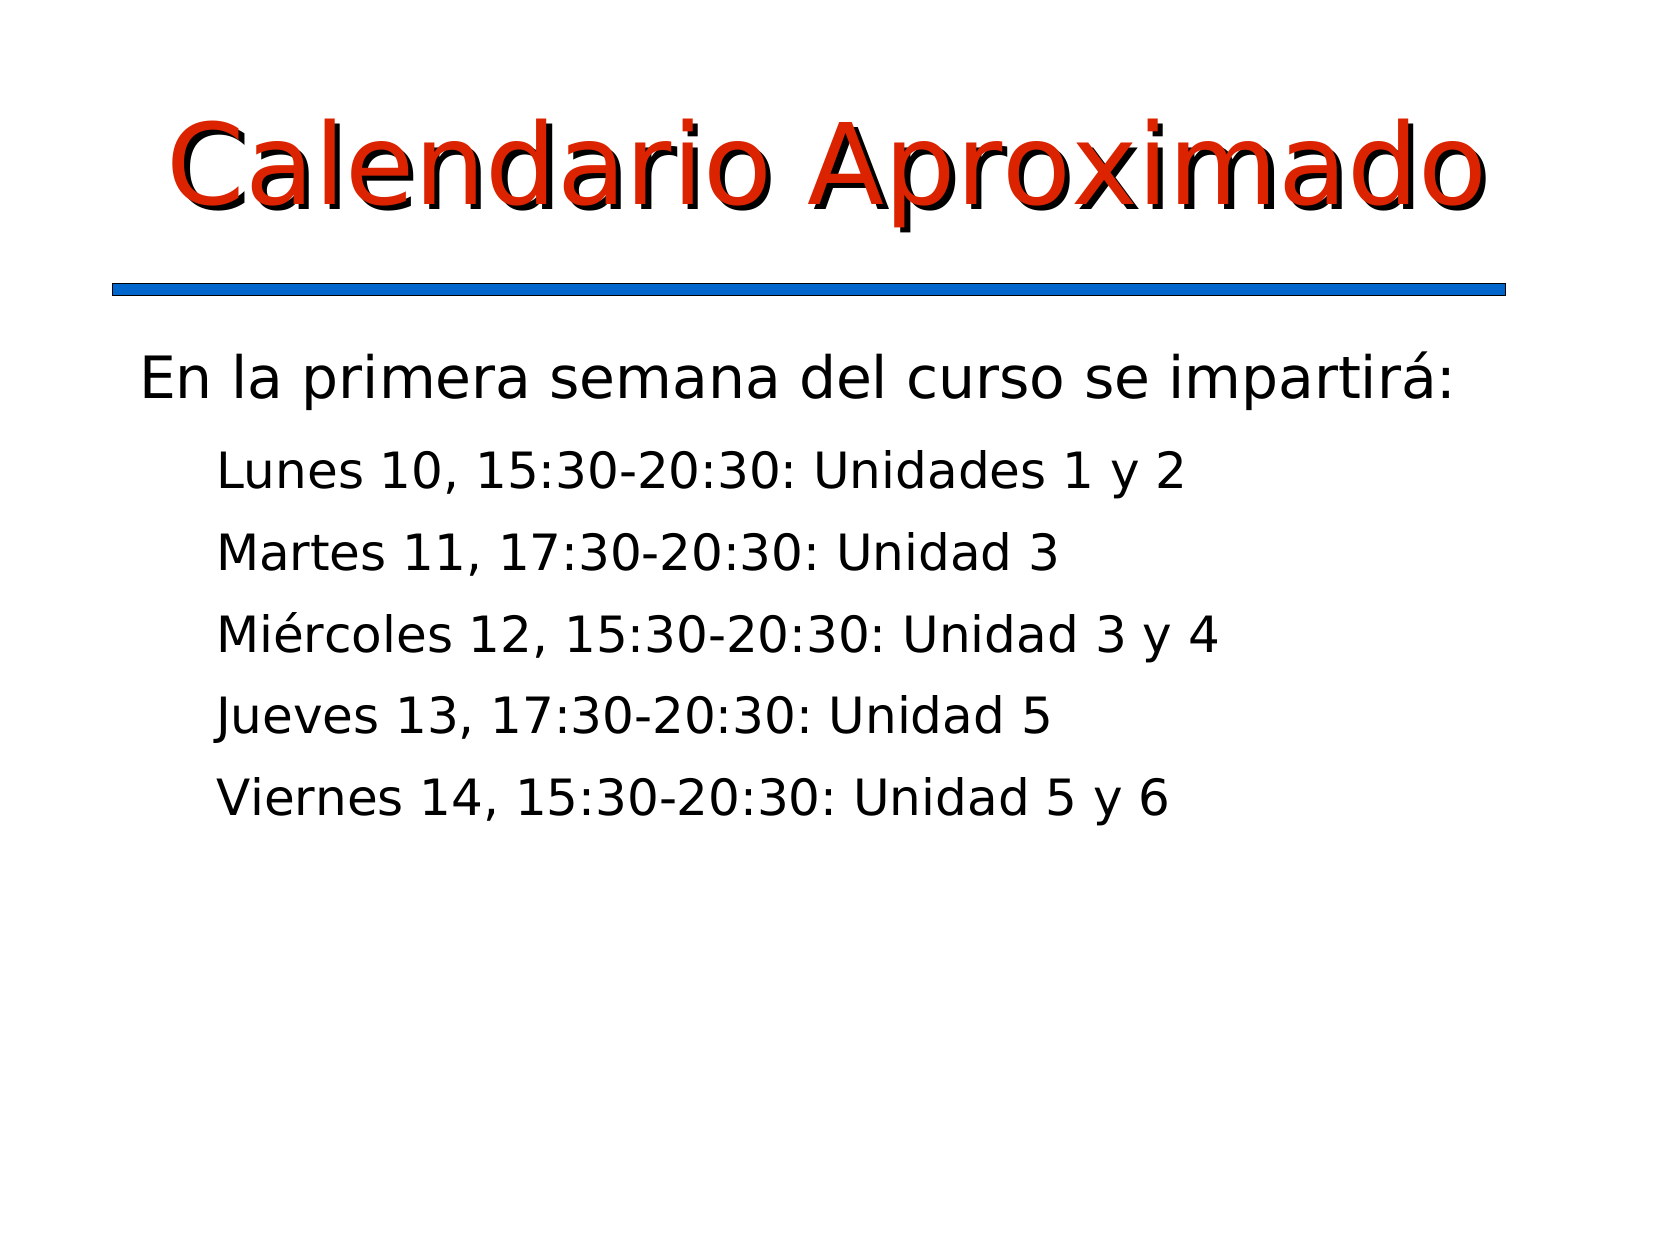

# Calendario Aproximado
En la primera semana del curso se impartirá:
Lunes 10, 15:30-20:30: Unidades 1 y 2
Martes 11, 17:30-20:30: Unidad 3
Miércoles 12, 15:30-20:30: Unidad 3 y 4
Jueves 13, 17:30-20:30: Unidad 5
Viernes 14, 15:30-20:30: Unidad 5 y 6